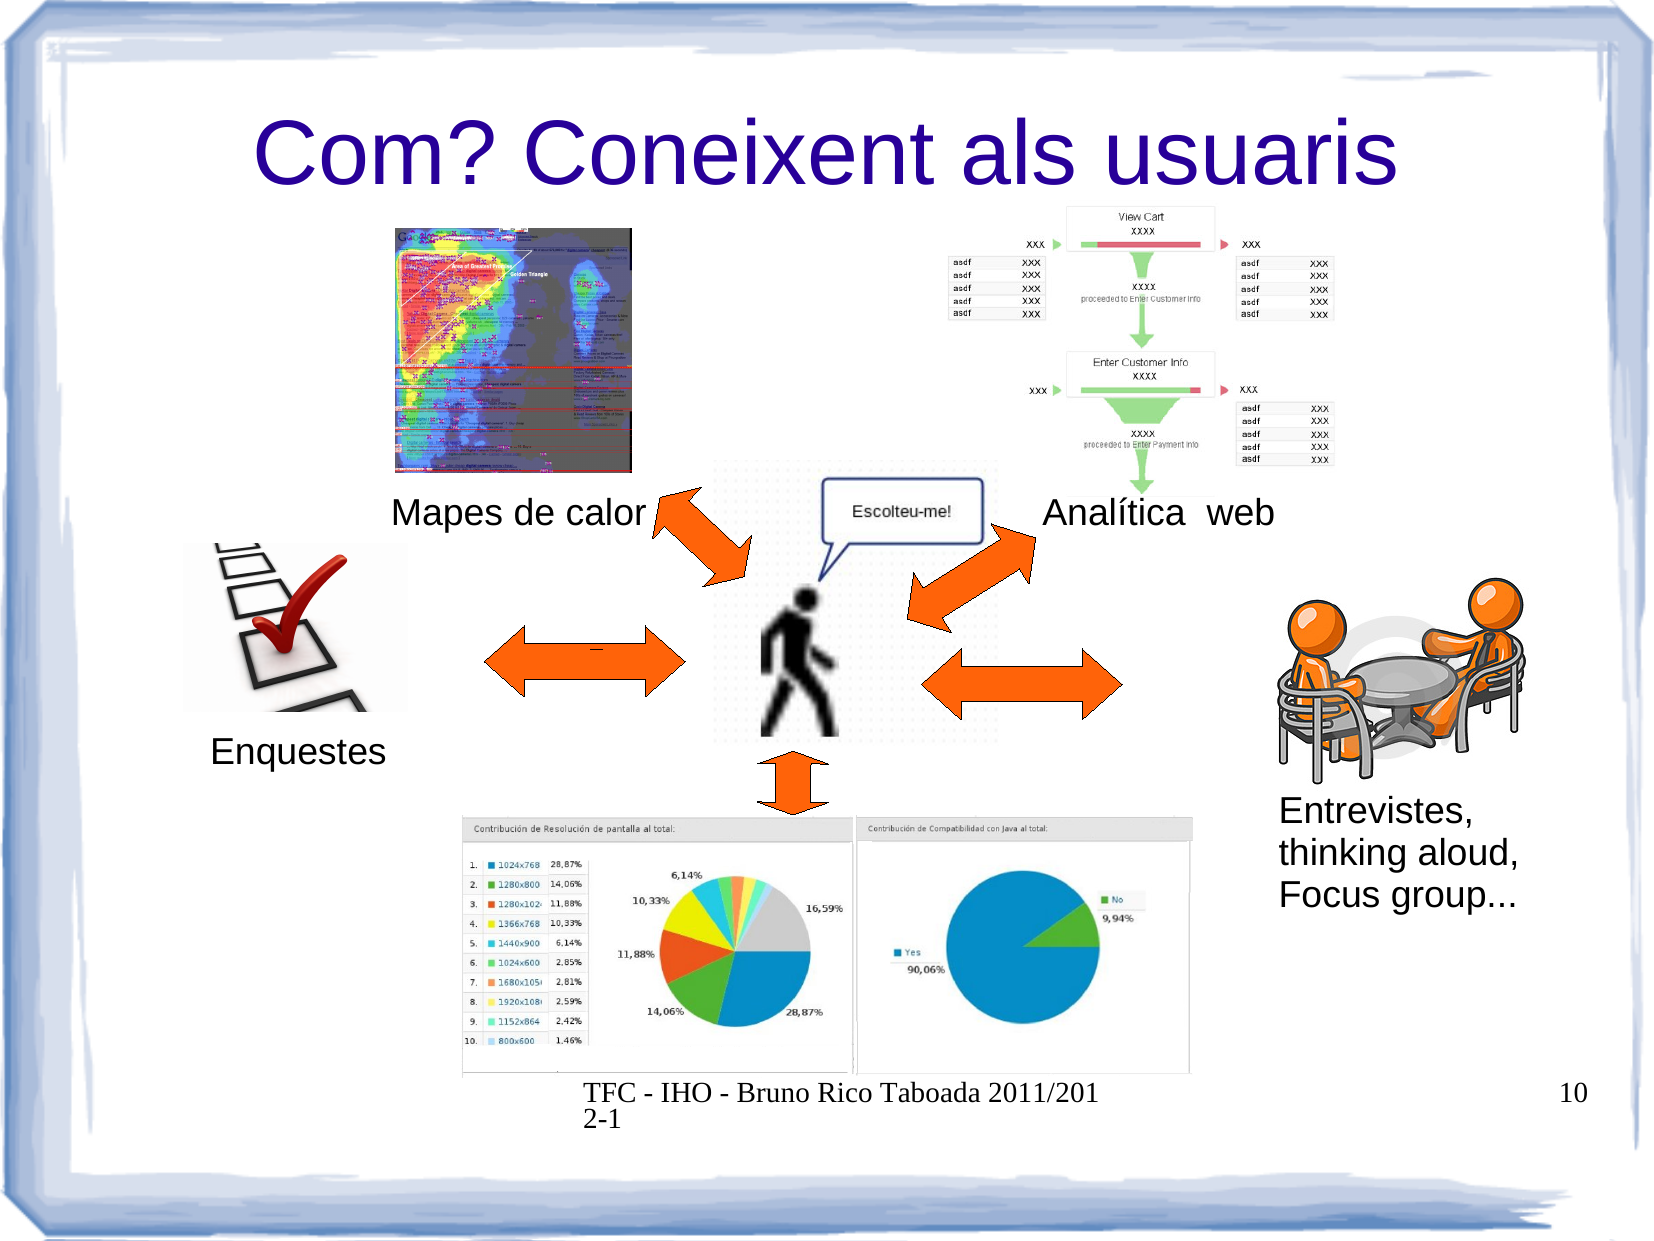

# Com? Coneixent als usuaris
Mapes de calor
Analítica web
Enquestes
Entrevistes, thinking aloud, Focus group...
TFC - IHO - Bruno Rico Taboada 2011/2012-1
10